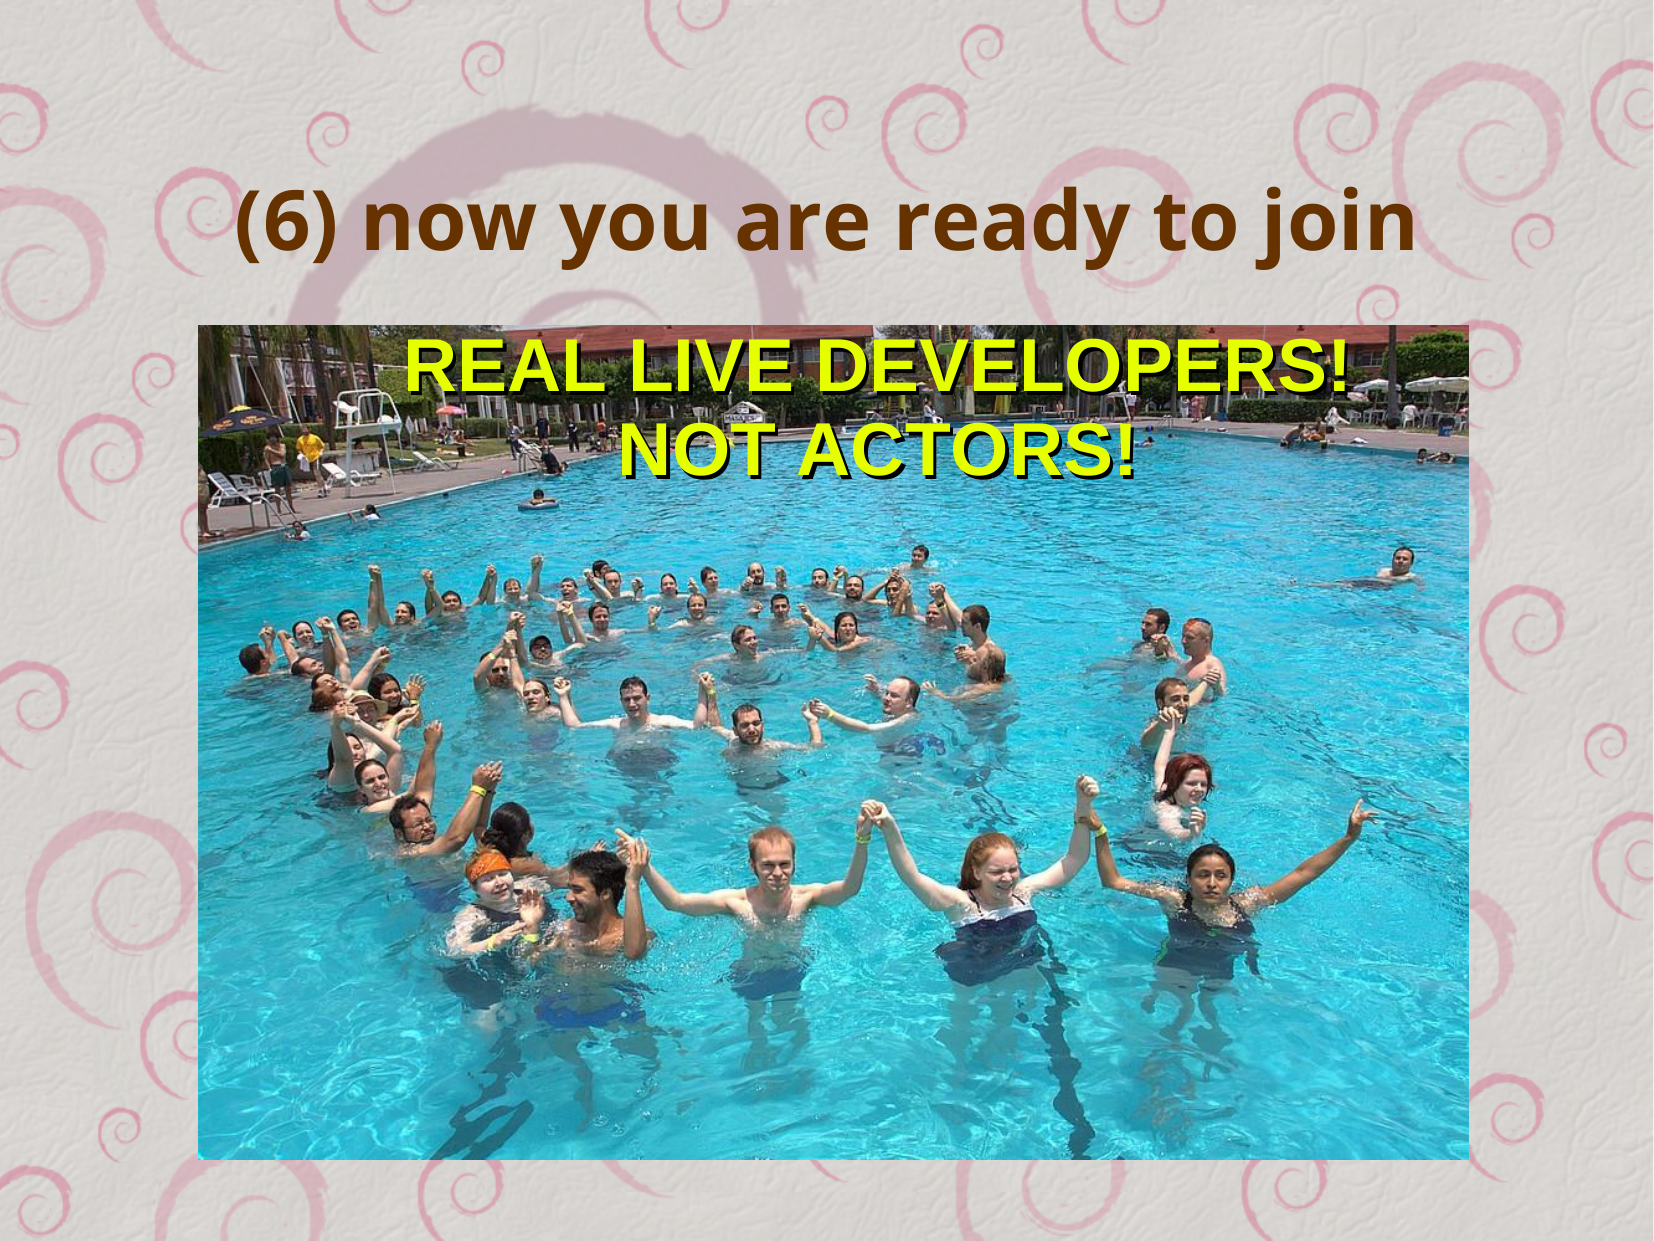

# (6) now you are ready to join
REAL LIVE DEVELOPERS!
NOT ACTORS!